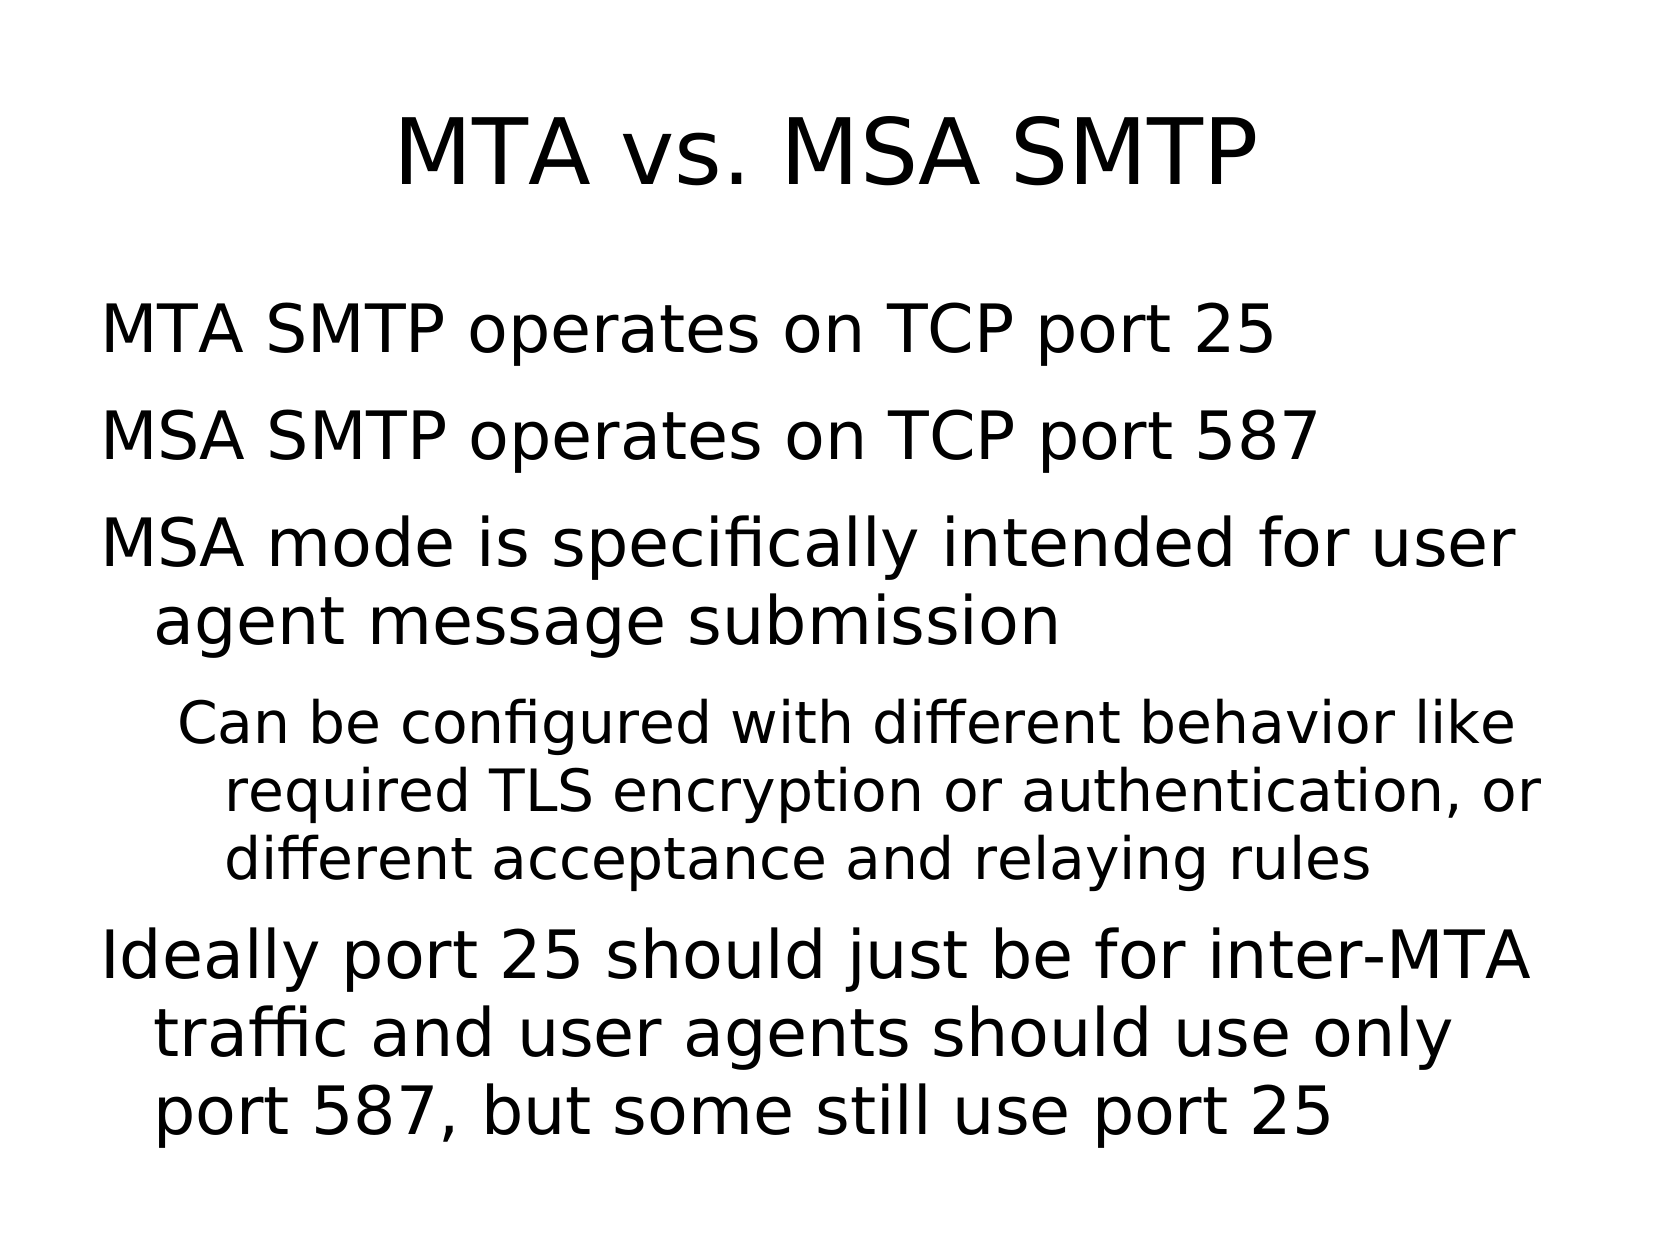

# MTA vs. MSA SMTP
MTA SMTP operates on TCP port 25
MSA SMTP operates on TCP port 587
MSA mode is specifically intended for user agent message submission
Can be configured with different behavior like required TLS encryption or authentication, or different acceptance and relaying rules
Ideally port 25 should just be for inter-MTA traffic and user agents should use only port 587, but some still use port 25